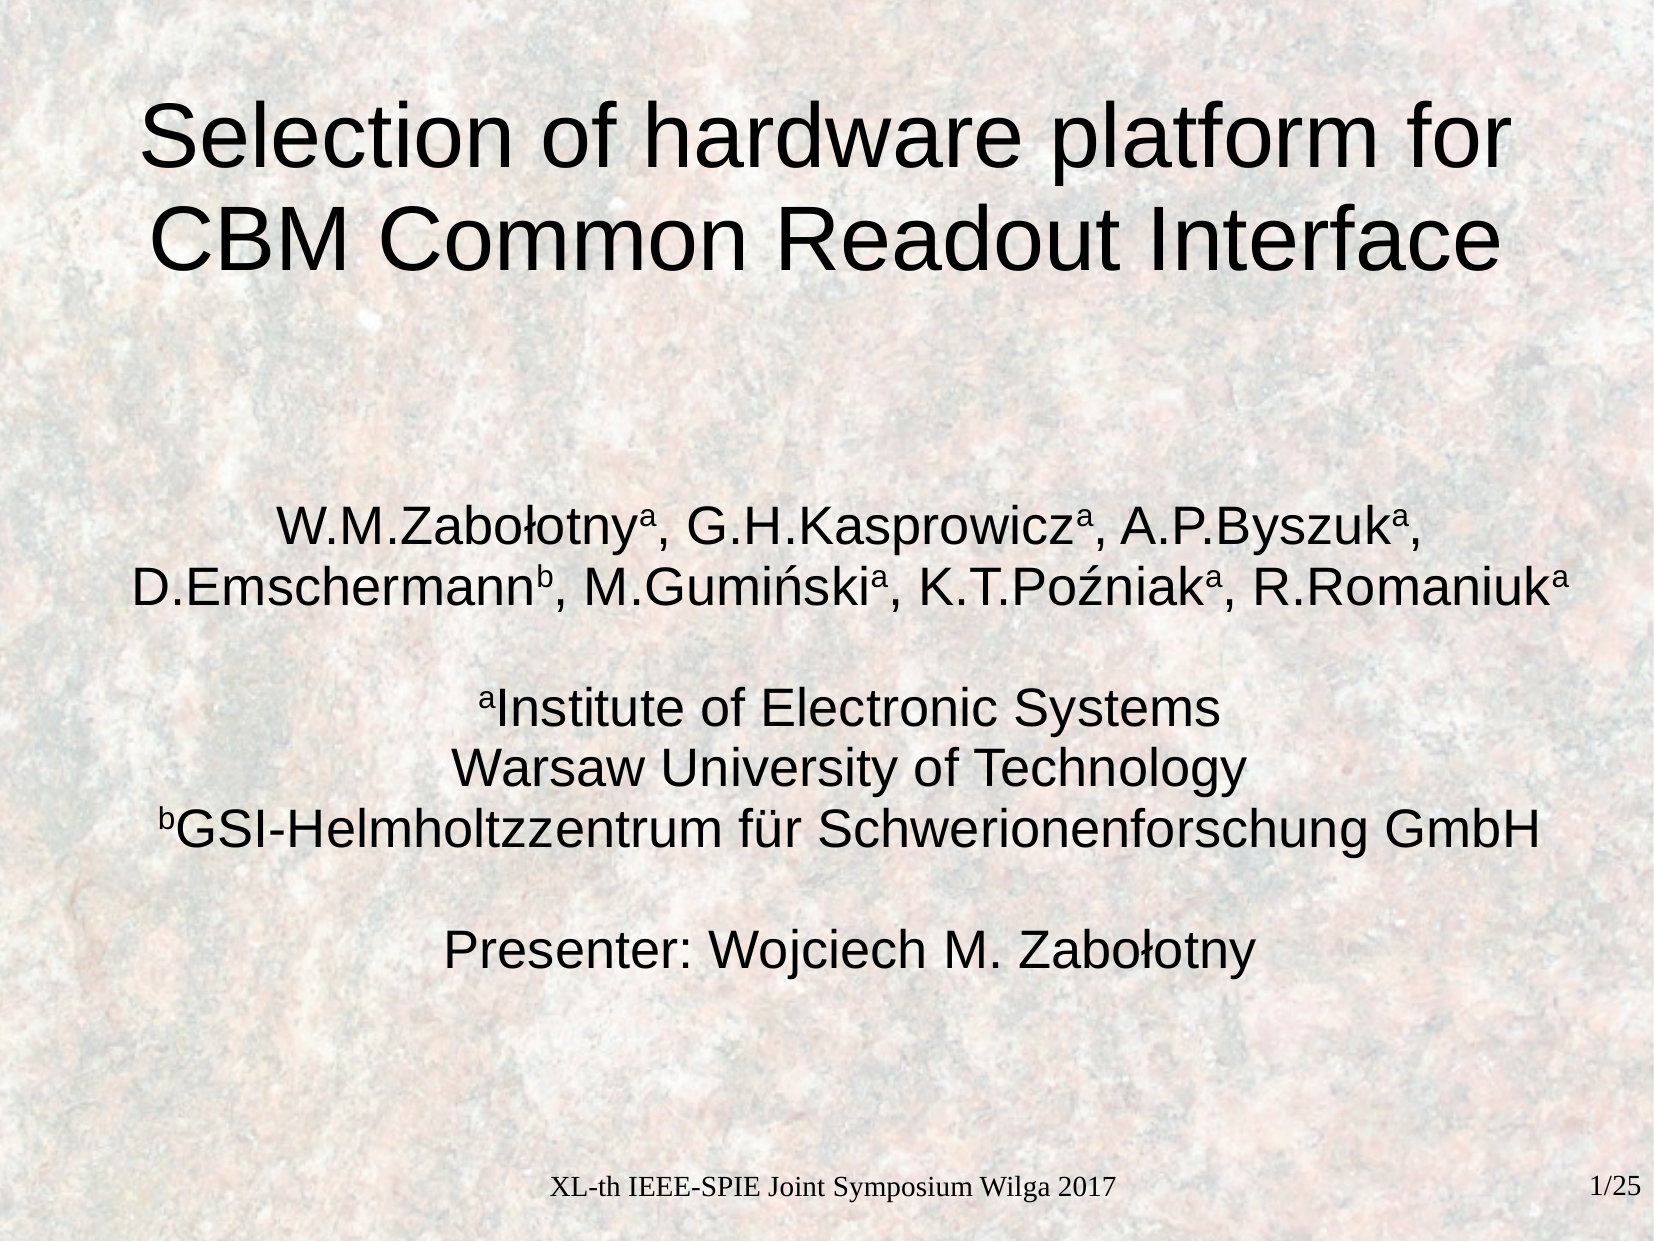

# Selection of hardware platform for CBM Common Readout Interface
W.M.Zabołotnya, G.H.Kasprowicza, A.P.Byszuka, D.Emschermannb, M.Gumińskia, K.T.Poźniaka, R.Romaniuka
aInstitute of Electronic Systems
Warsaw University of Technology
bGSI-Helmholtzzentrum für Schwerionenforschung GmbH
Presenter: Wojciech M. Zabołotny
1
CBM Collaboration Meeting 03.2017